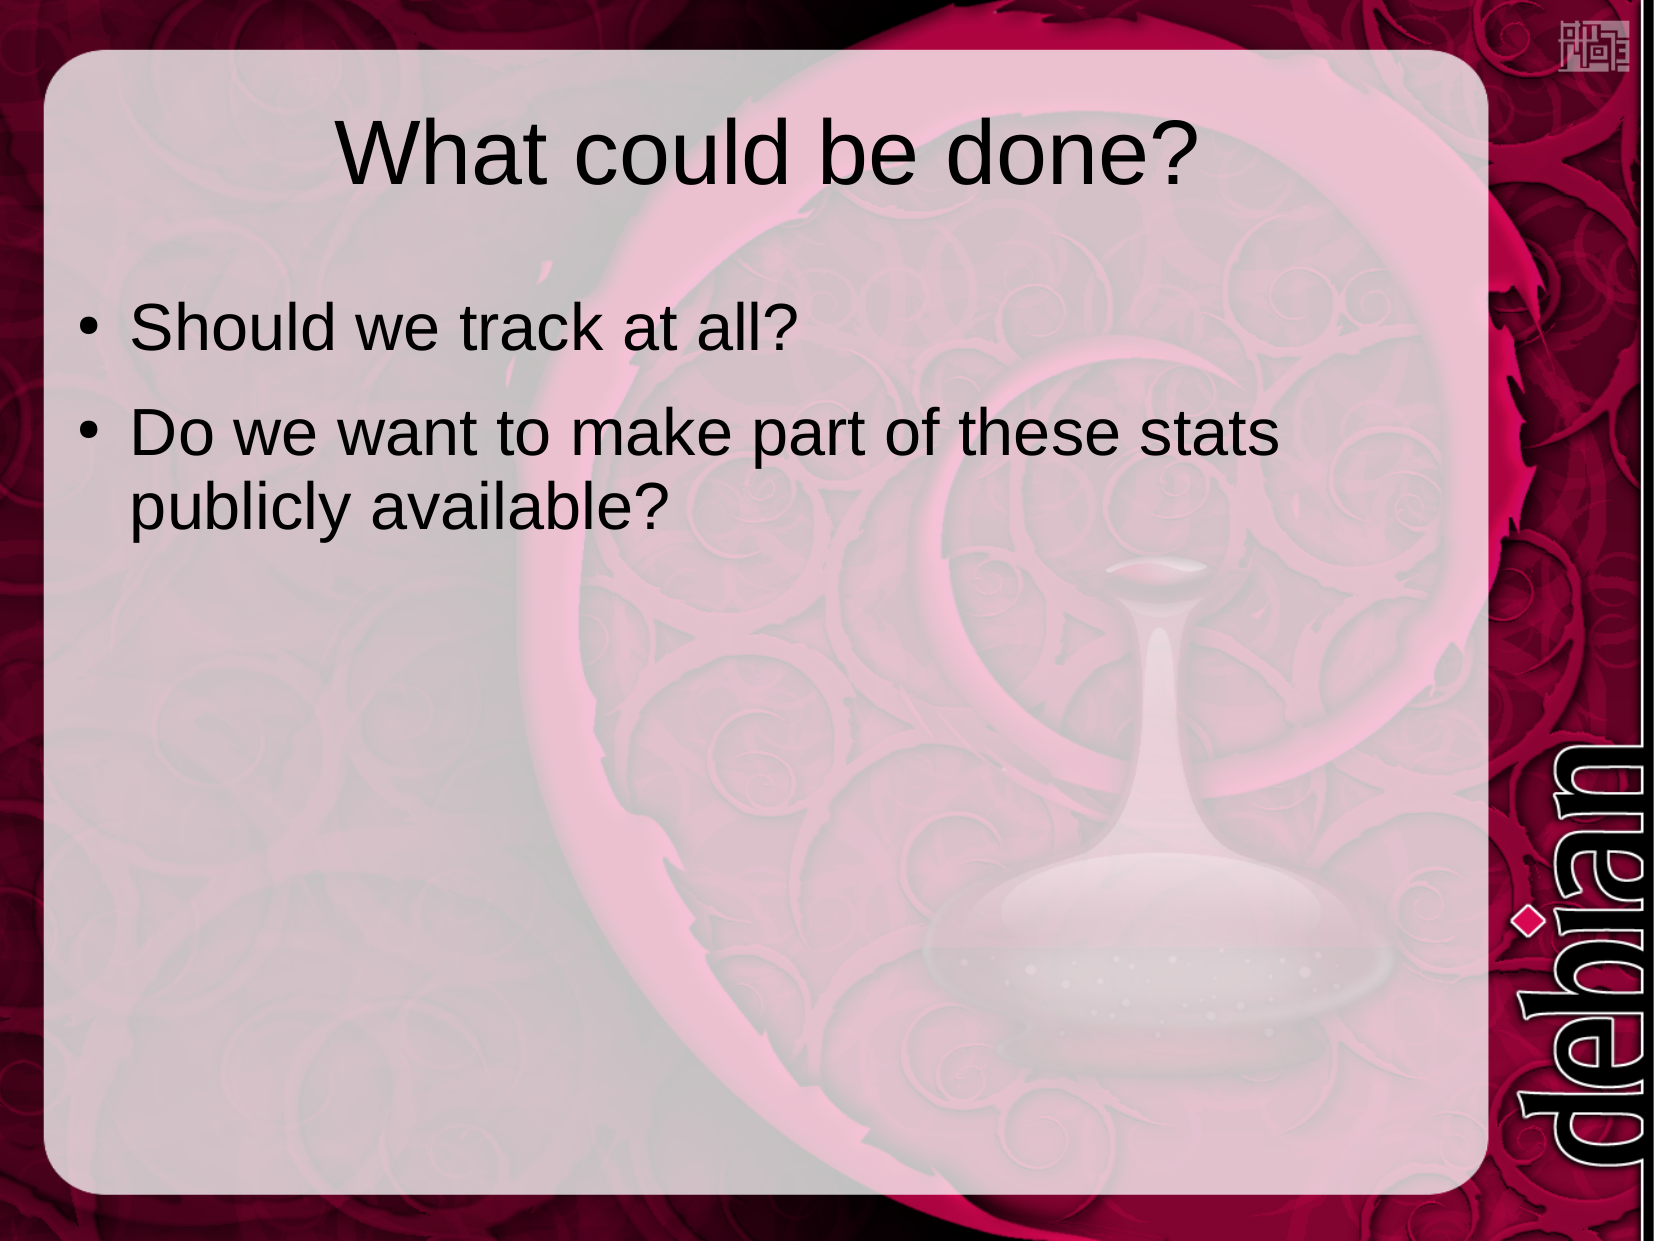

# What could be done?
Should we track at all?
Do we want to make part of these stats publicly available?